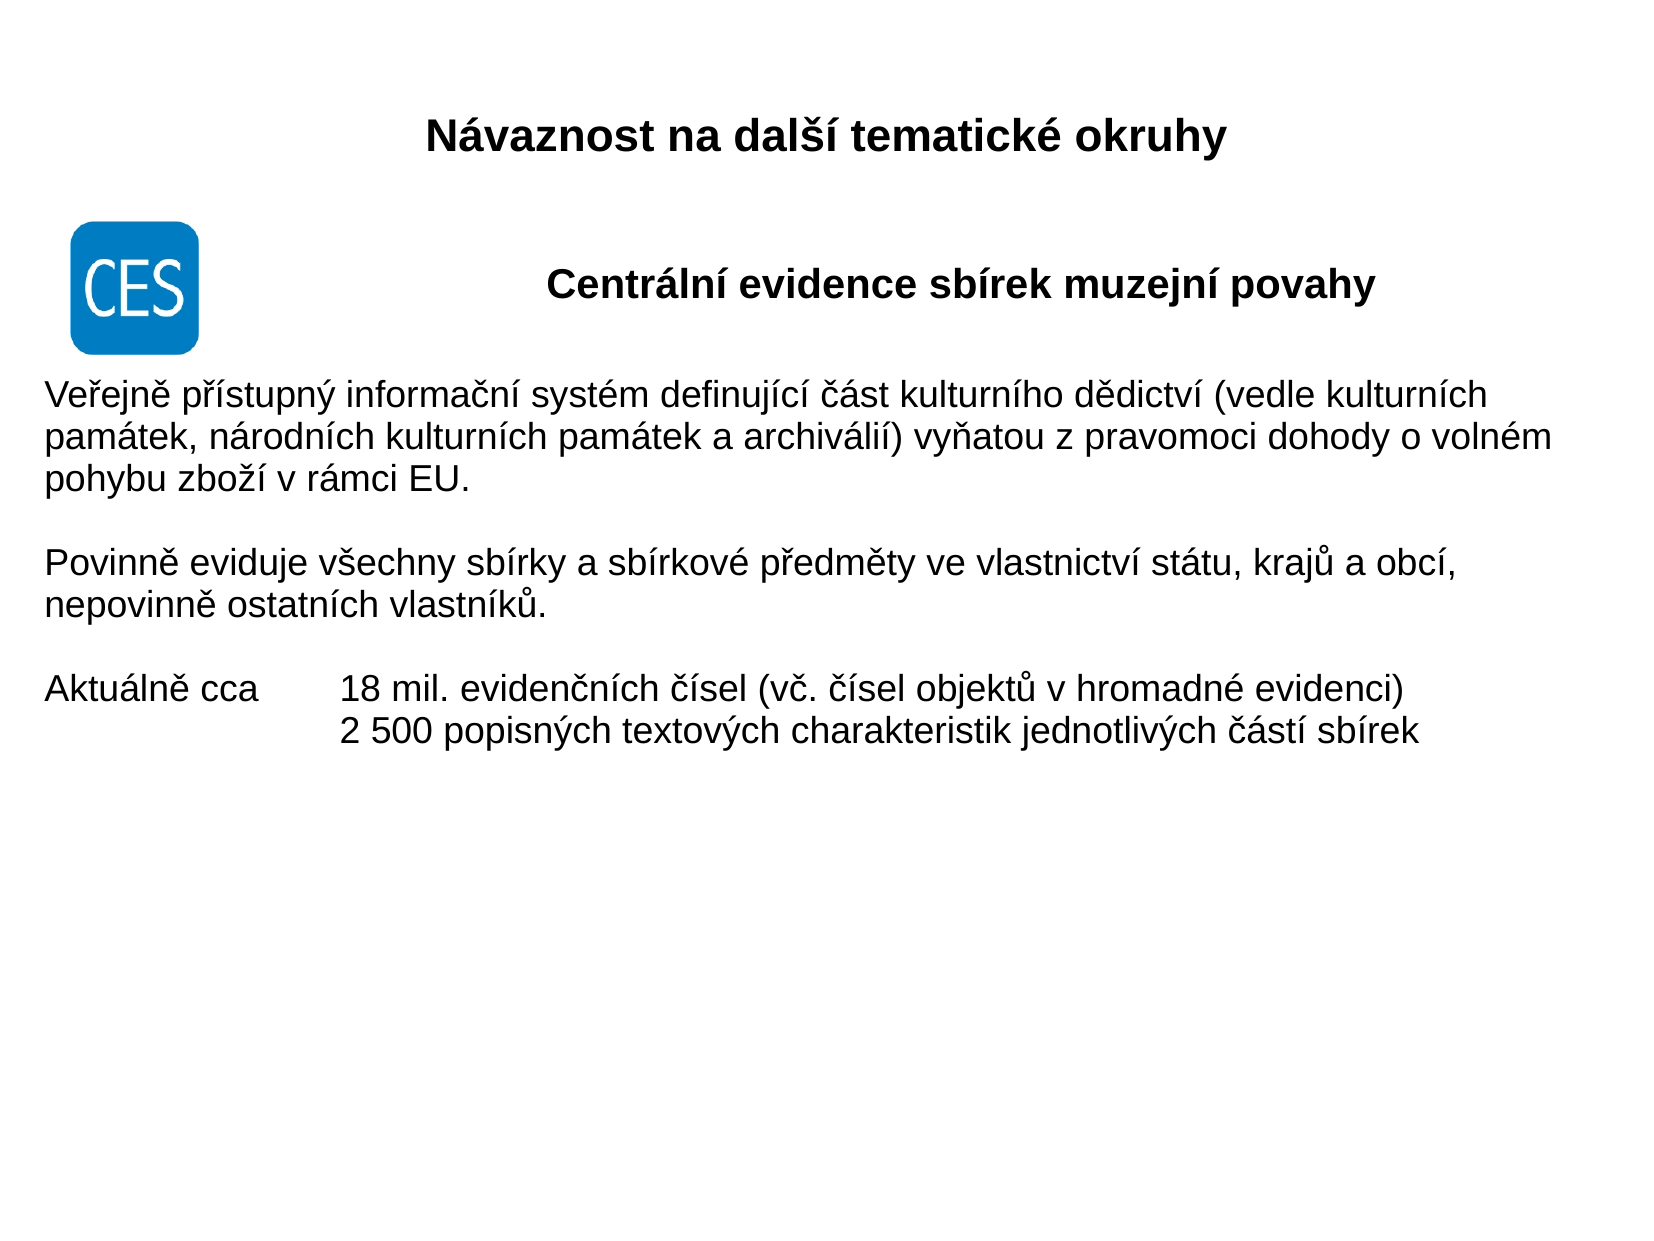

Návaznost na další tematické okruhy
Centrální evidence sbírek muzejní povahy
ISO-SEUD
Demus (a katalogizace sbírek obecně)
Multilingual Inventory of Cultural Heritage in Europe
Europeana
Veřejně přístupný informační systém definující část kulturního dědictví (vedle kulturních památek, národních kulturních památek a archiválií) vyňatou z pravomoci dohody o volném pohybu zboží v rámci EU.
Povinně eviduje všechny sbírky a sbírkové předměty ve vlastnictví státu, krajů a obcí, nepovinně ostatních vlastníků.
Aktuálně cca		18 mil. evidenčních čísel (vč. čísel objektů v hromadné evidenci)
				2 500 popisných textových charakteristik jednotlivých částí sbírek
Integrovaný systém ochrany movitého kulturního dědictví představuje v současné době jediný informační prvek realizující propojení mezi databází ukradených a pohřešovaných uměleckých děl (v gesci Policie ČR) a evidenčními databázemi v muzeích a galeriích v případě pátrání po odcizeném sbírkovém předmětu.
Zastaralé technologické řešení a administrativní těžkopádnost zásadně komplikují provoz a fakticky způsobují, že je ze strany muzeí a galerií nevyužíván.
Off-line systémy pro správu sbírek (Collection Management Systems) používané v muzeích a galeriích. V současné době zejména Demus, Bach ProMuzeum a některé další minoritní systémy v individuálních instalacích (Bach ProMuzeum SQL, ESMUS, IMBUS atd.)
Projekt internetového portálu zprostředkovávajícího přístup k existujícím digitálním sbírkám publikovaným on-line. Umožňuje fulltextové i pokročilé vyhledávání obsahu na principu federative search.
MICHAEL Plus je pokračováním dřívějšího projektu Michael omezeného pouze na „staré“ členské země EU.
Pokračovatelka Evropské digitální knihovny (EDL) jako integrujícího přístupového bodu pro poskytování digitálního obsahu 47 národních knihoven, později i obsahu z muzeí, galerií, archivů, památkových úřadů a dalších držitelů.
Panevropský agregátor kulturního obsahu.